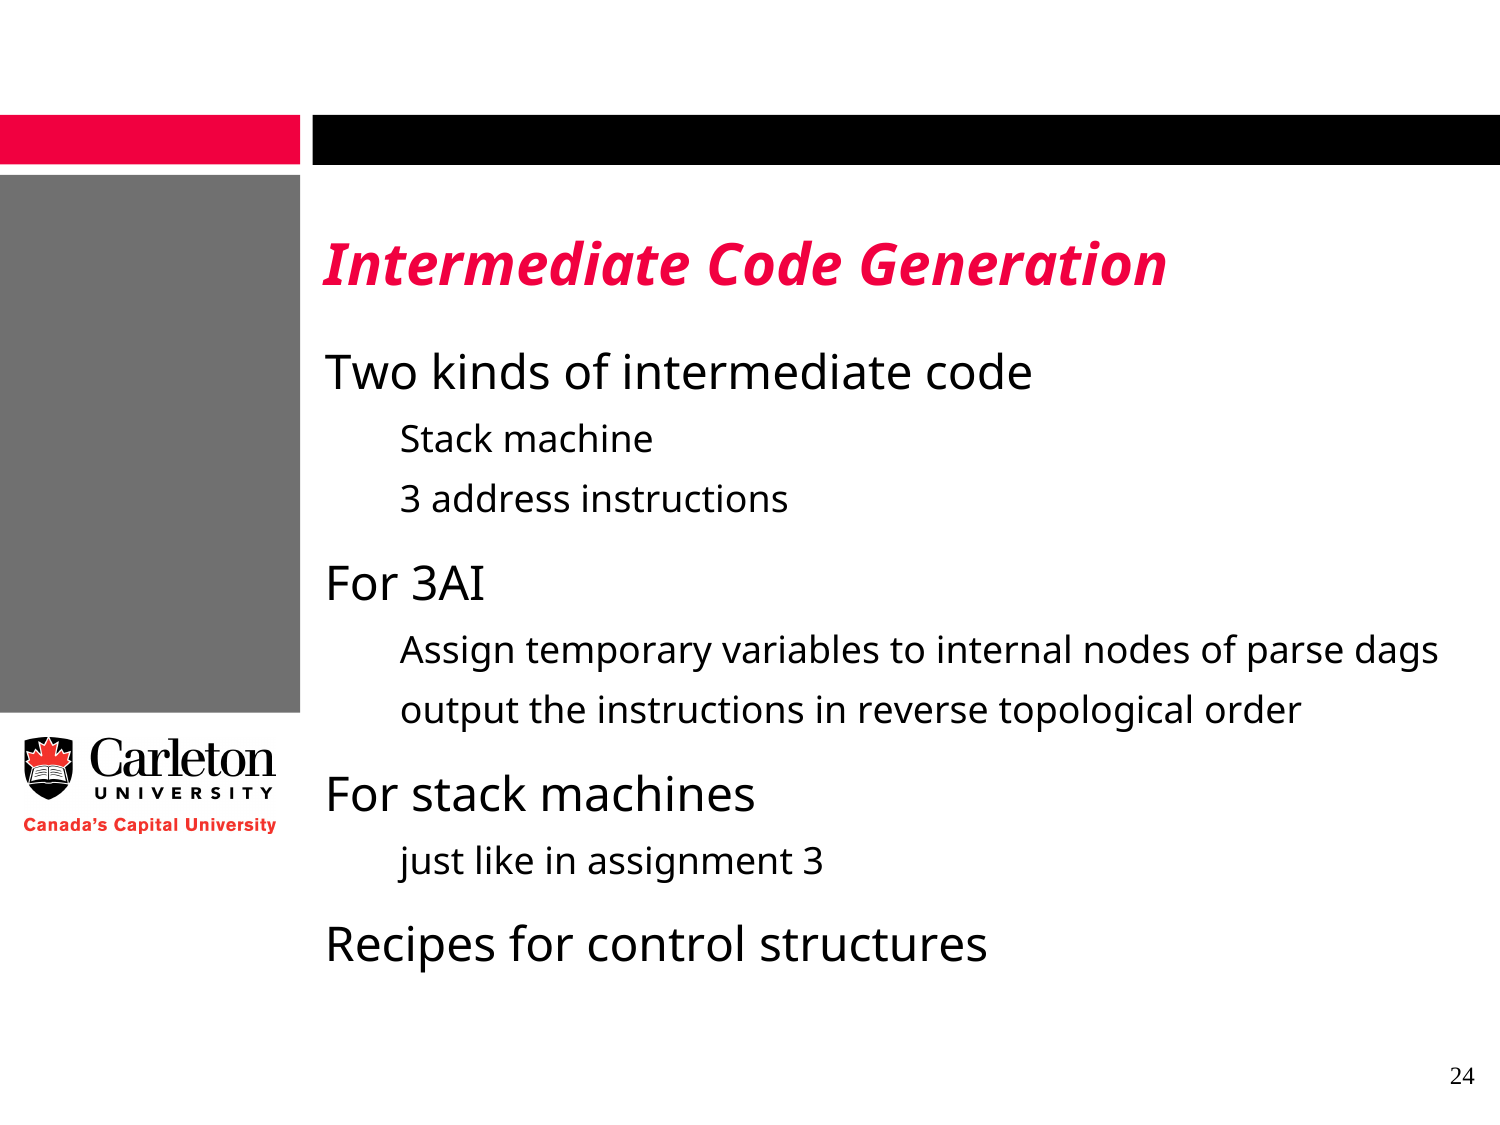

# Intermediate Code Generation
Two kinds of intermediate code
Stack machine
3 address instructions
For 3AI
Assign temporary variables to internal nodes of parse dags
output the instructions in reverse topological order
For stack machines
just like in assignment 3
Recipes for control structures
24